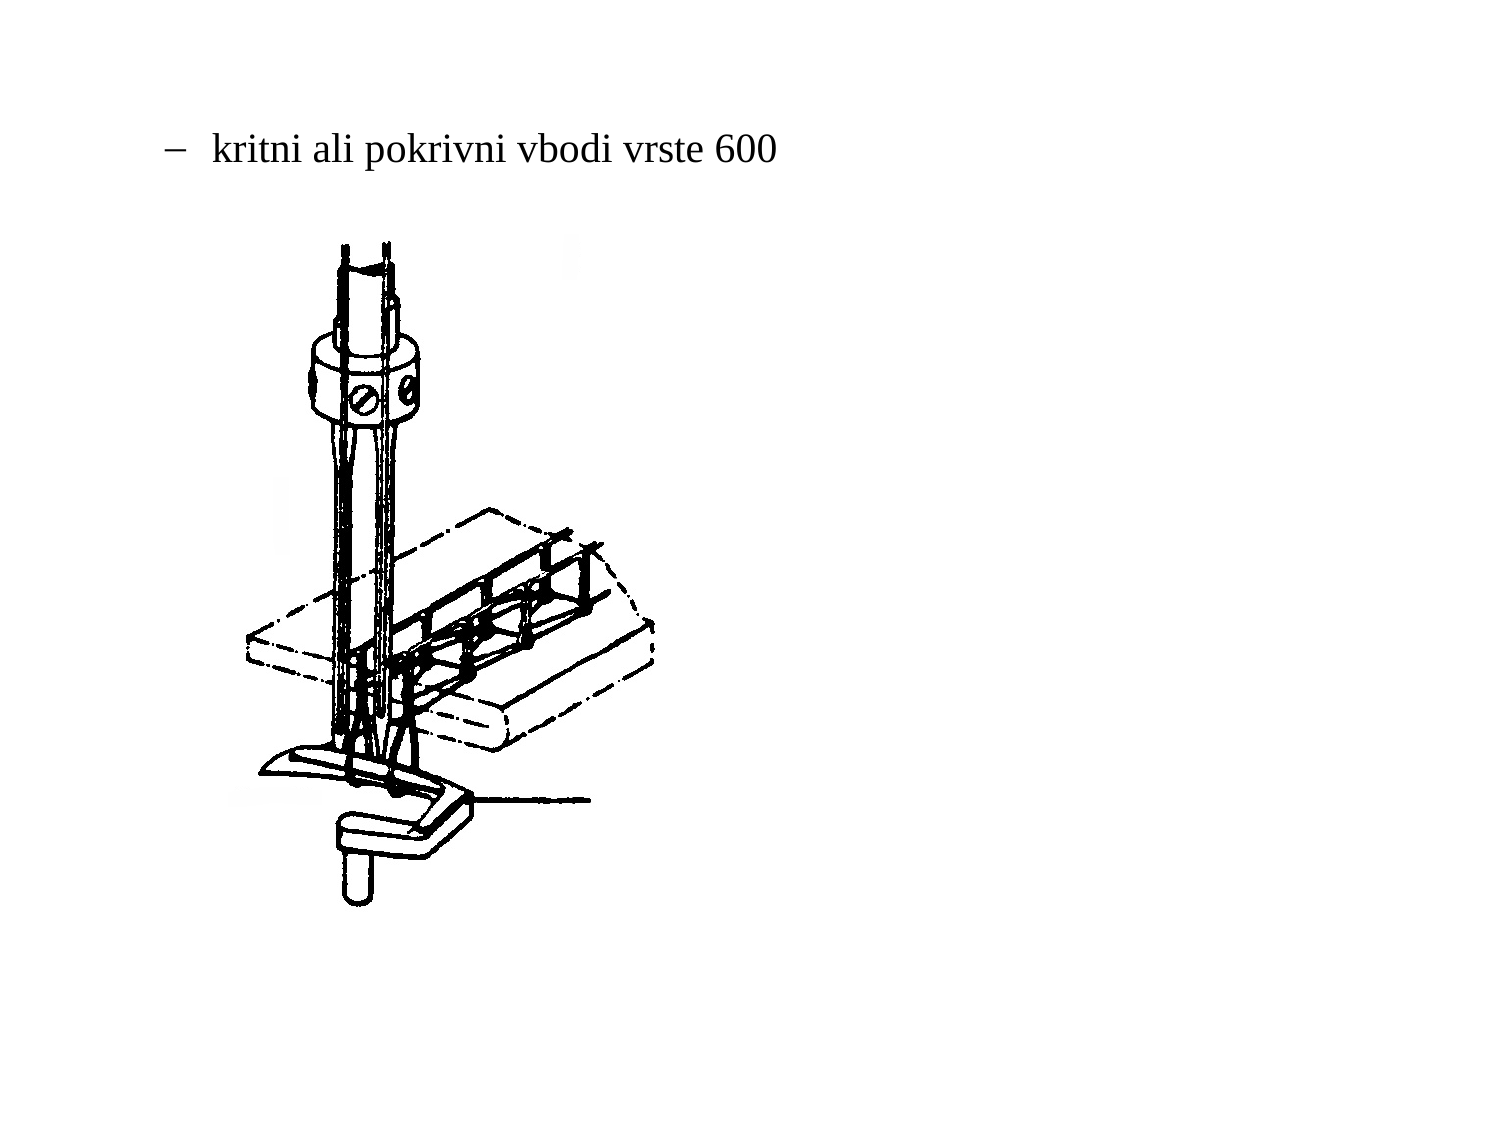

# kritni ali pokrivni vbodi vrste 600